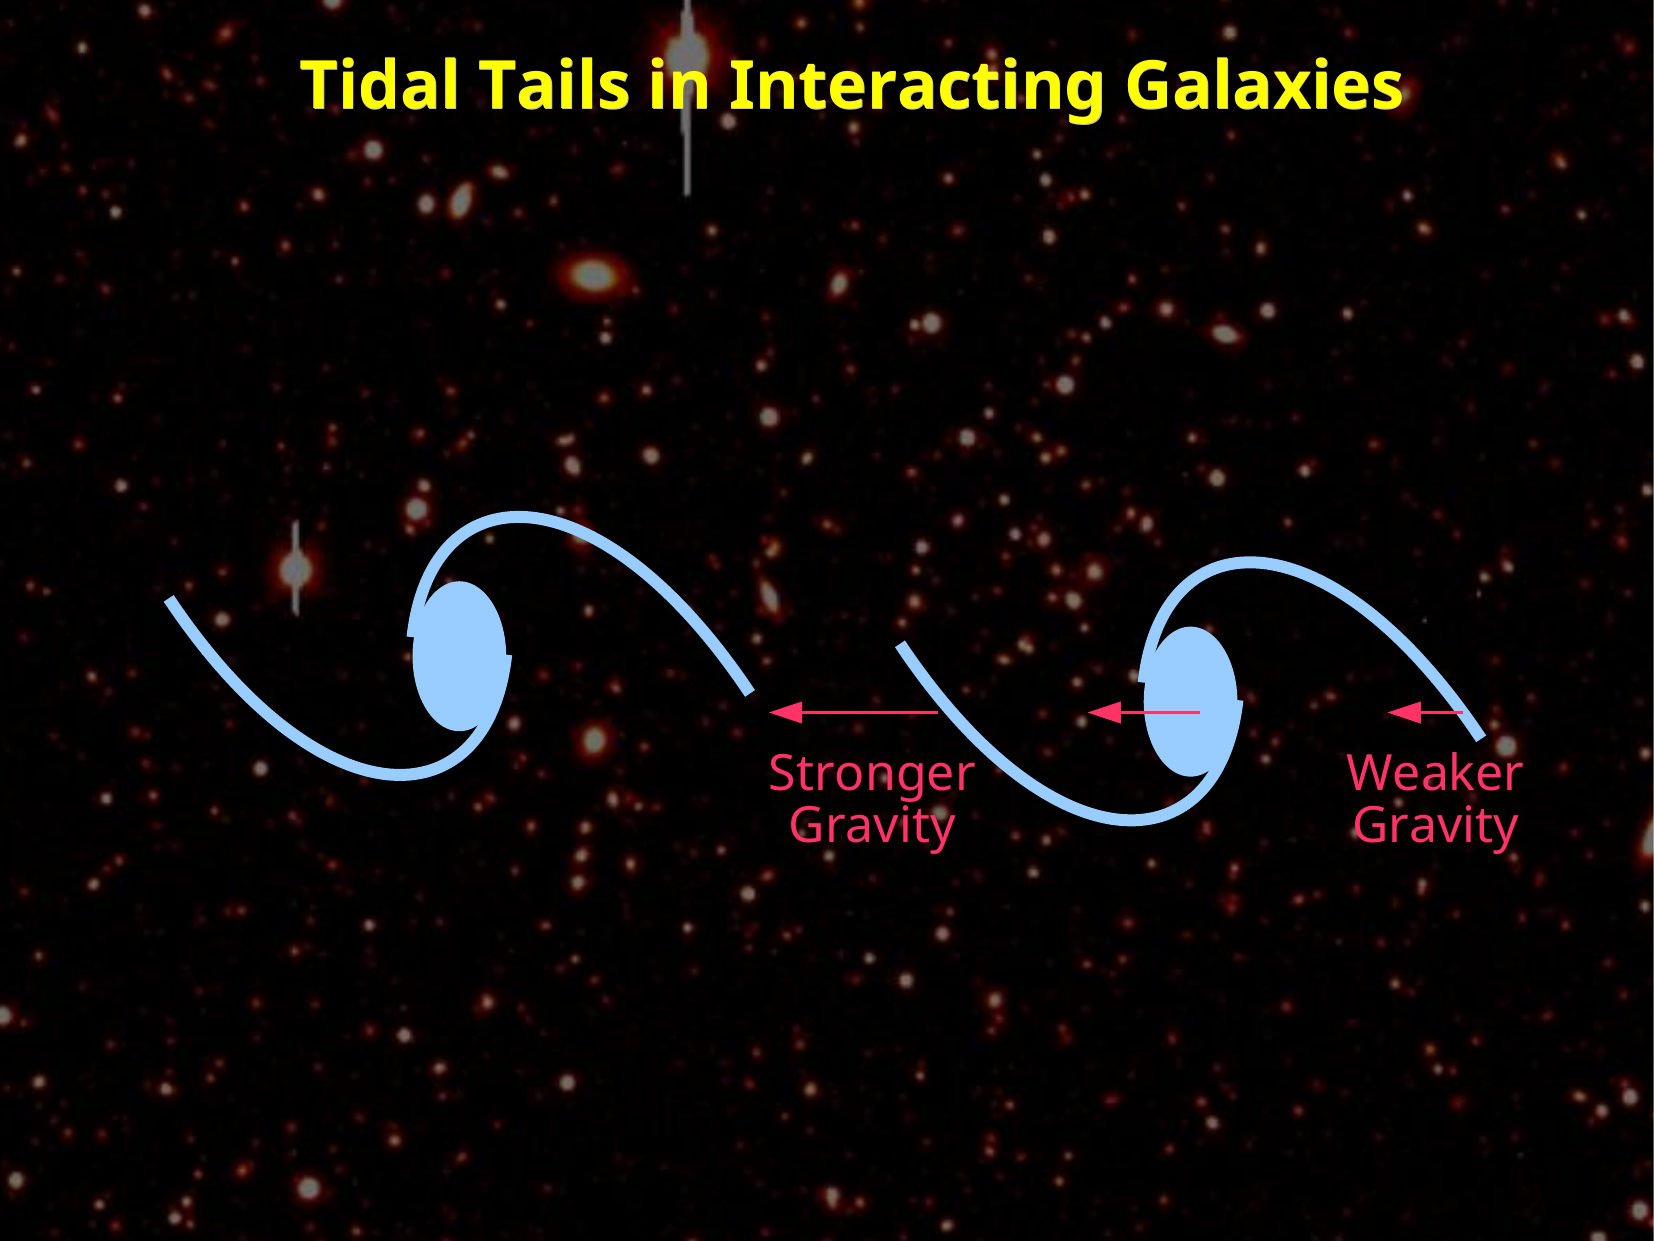

Tidal Tails in Interacting Galaxies
Stronger
Gravity
Weaker
Gravity